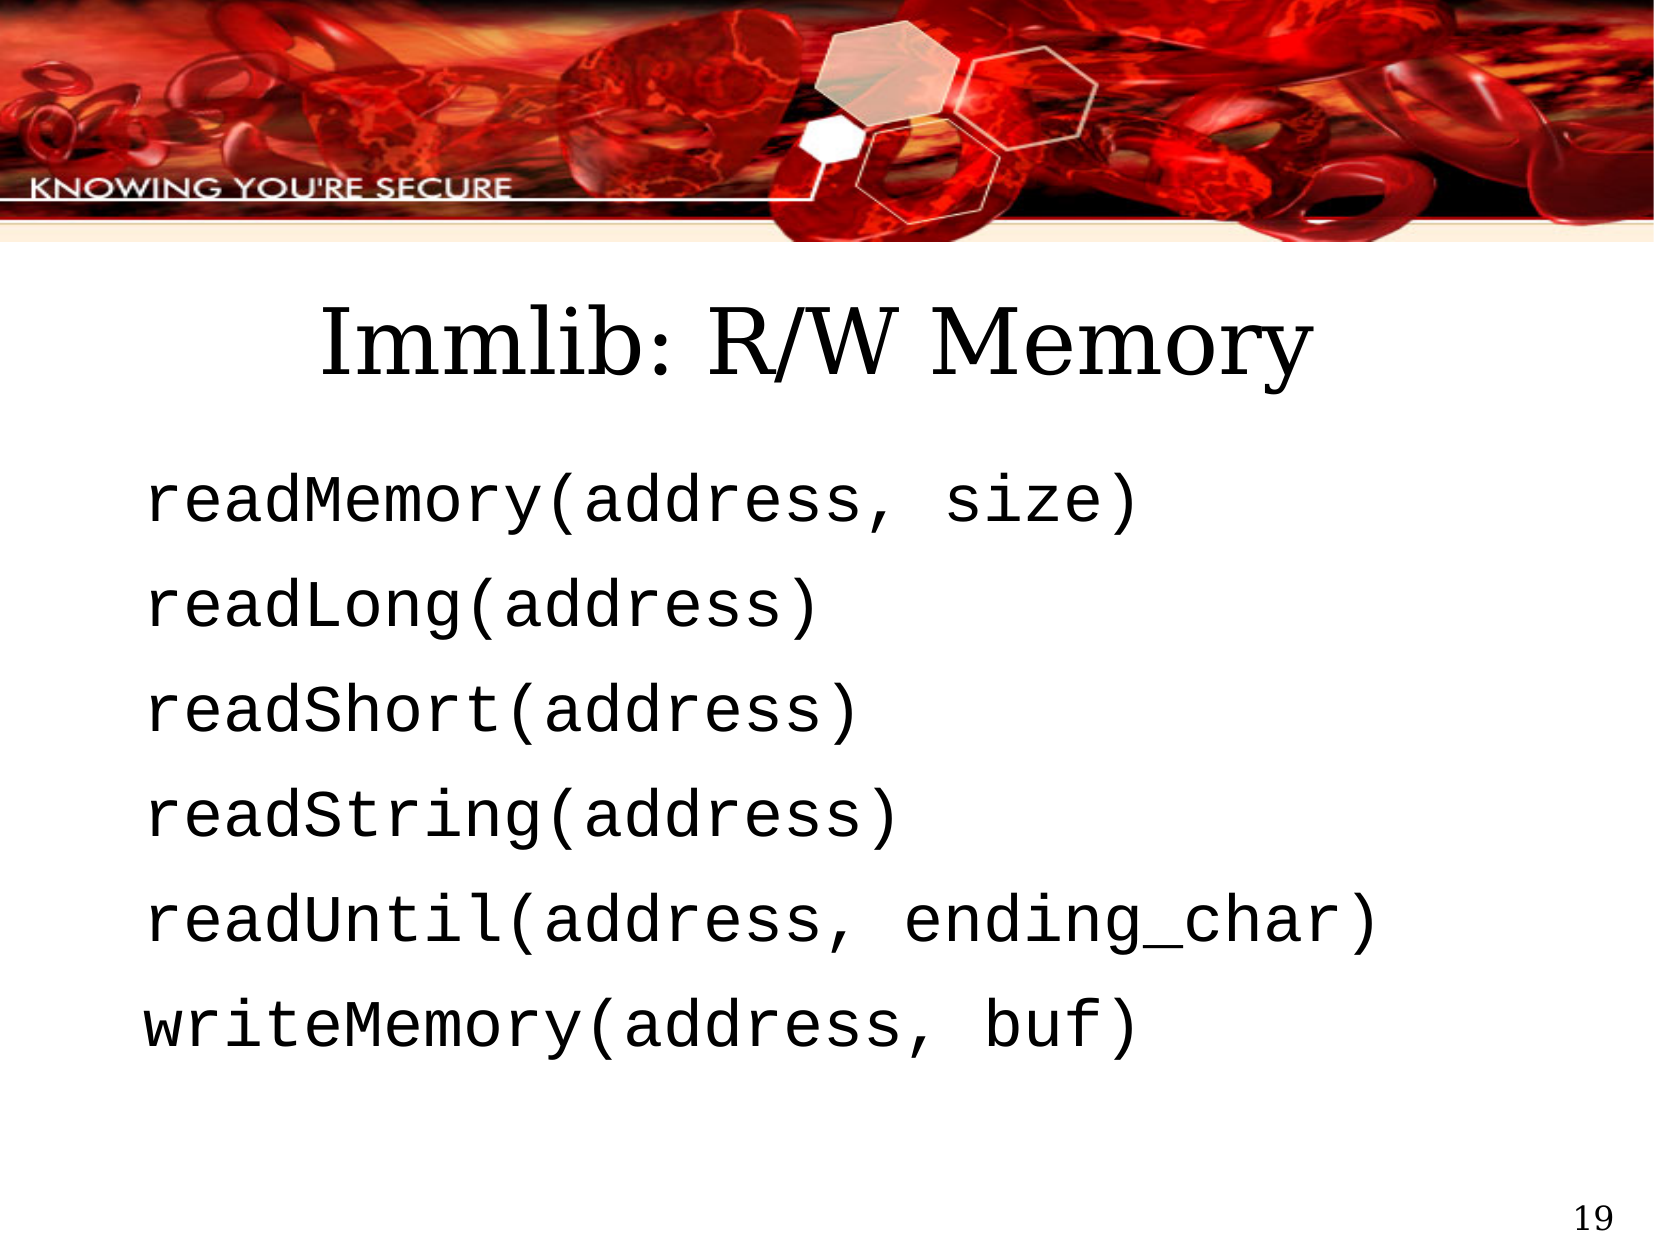

# Immlib: R/W Memory
readMemory(address, size)
readLong(address)
readShort(address)
readString(address)
readUntil(address, ending_char)
writeMemory(address, buf)